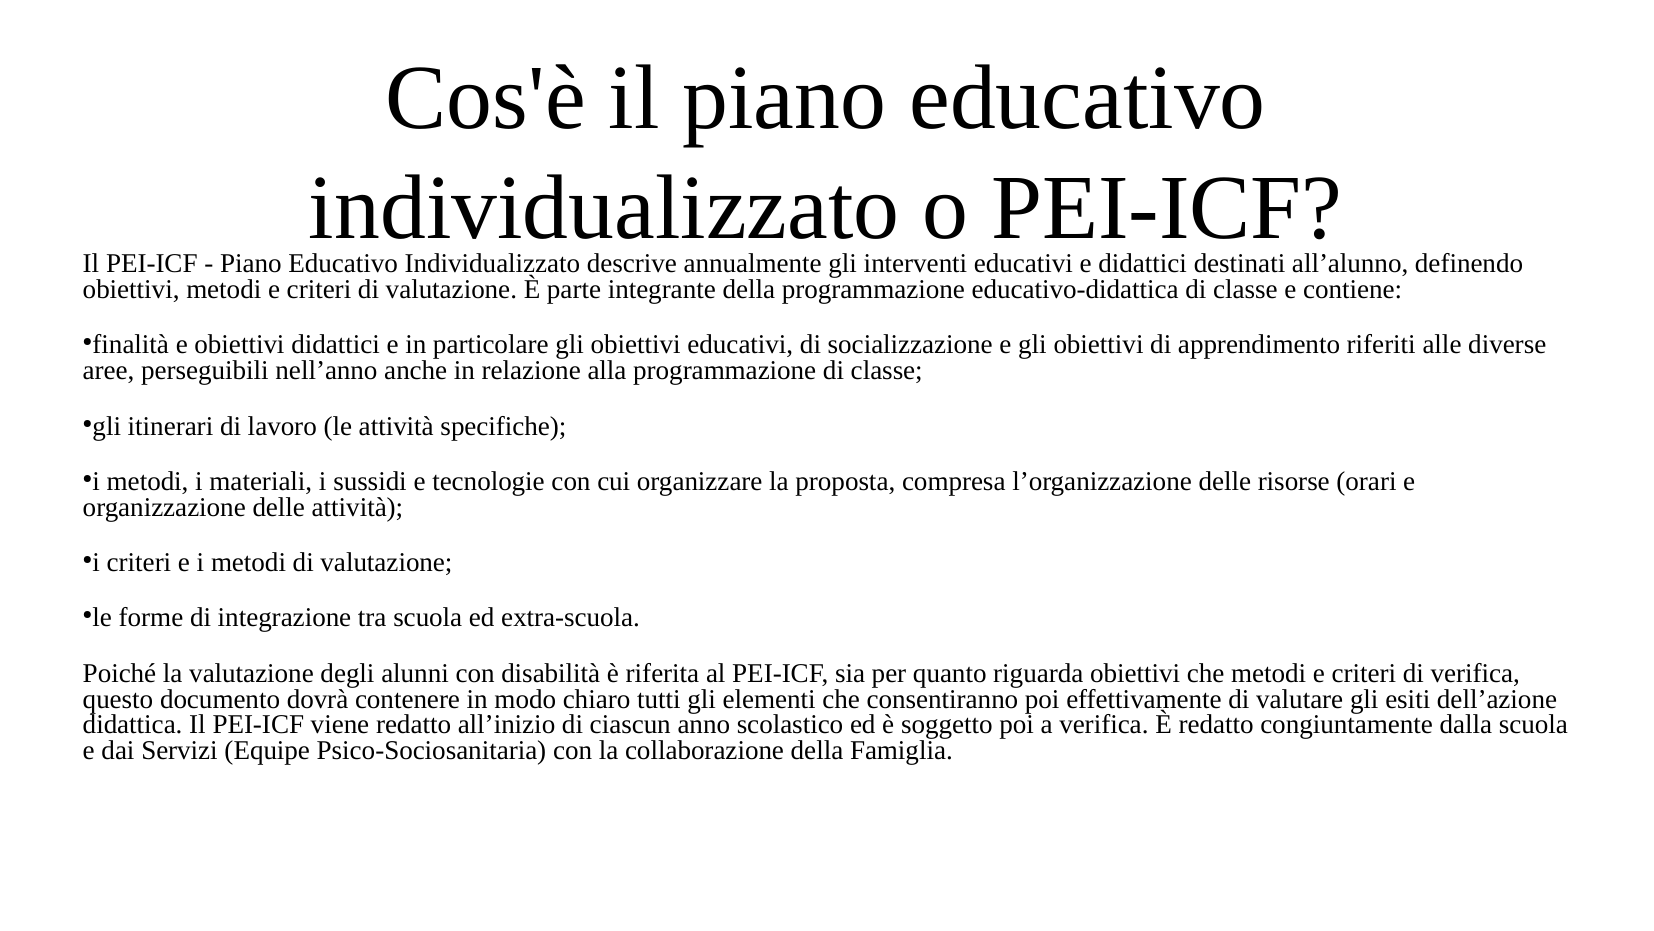

# Cos'è il piano educativo individualizzato o PEI-ICF?
Il PEI-ICF - Piano Educativo Individualizzato descrive annualmente gli interventi educativi e didattici destinati all’alunno, definendo obiettivi, metodi e criteri di valutazione. È parte integrante della programmazione educativo-didattica di classe e contiene:
finalità e obiettivi didattici e in particolare gli obiettivi educativi, di socializzazione e gli obiettivi di apprendimento riferiti alle diverse aree, perseguibili nell’anno anche in relazione alla programmazione di classe;
gli itinerari di lavoro (le attività specifiche);
i metodi, i materiali, i sussidi e tecnologie con cui organizzare la proposta, compresa l’organizzazione delle risorse (orari e organizzazione delle attività);
i criteri e i metodi di valutazione;
le forme di integrazione tra scuola ed extra-scuola.
Poiché la valutazione degli alunni con disabilità è riferita al PEI-ICF, sia per quanto riguarda obiettivi che metodi e criteri di verifica, questo documento dovrà contenere in modo chiaro tutti gli elementi che consentiranno poi effettivamente di valutare gli esiti dell’azione didattica. Il PEI-ICF viene redatto all’inizio di ciascun anno scolastico ed è soggetto poi a verifica. È redatto congiuntamente dalla scuola e dai Servizi (Equipe Psico-Sociosanitaria) con la collaborazione della Famiglia.